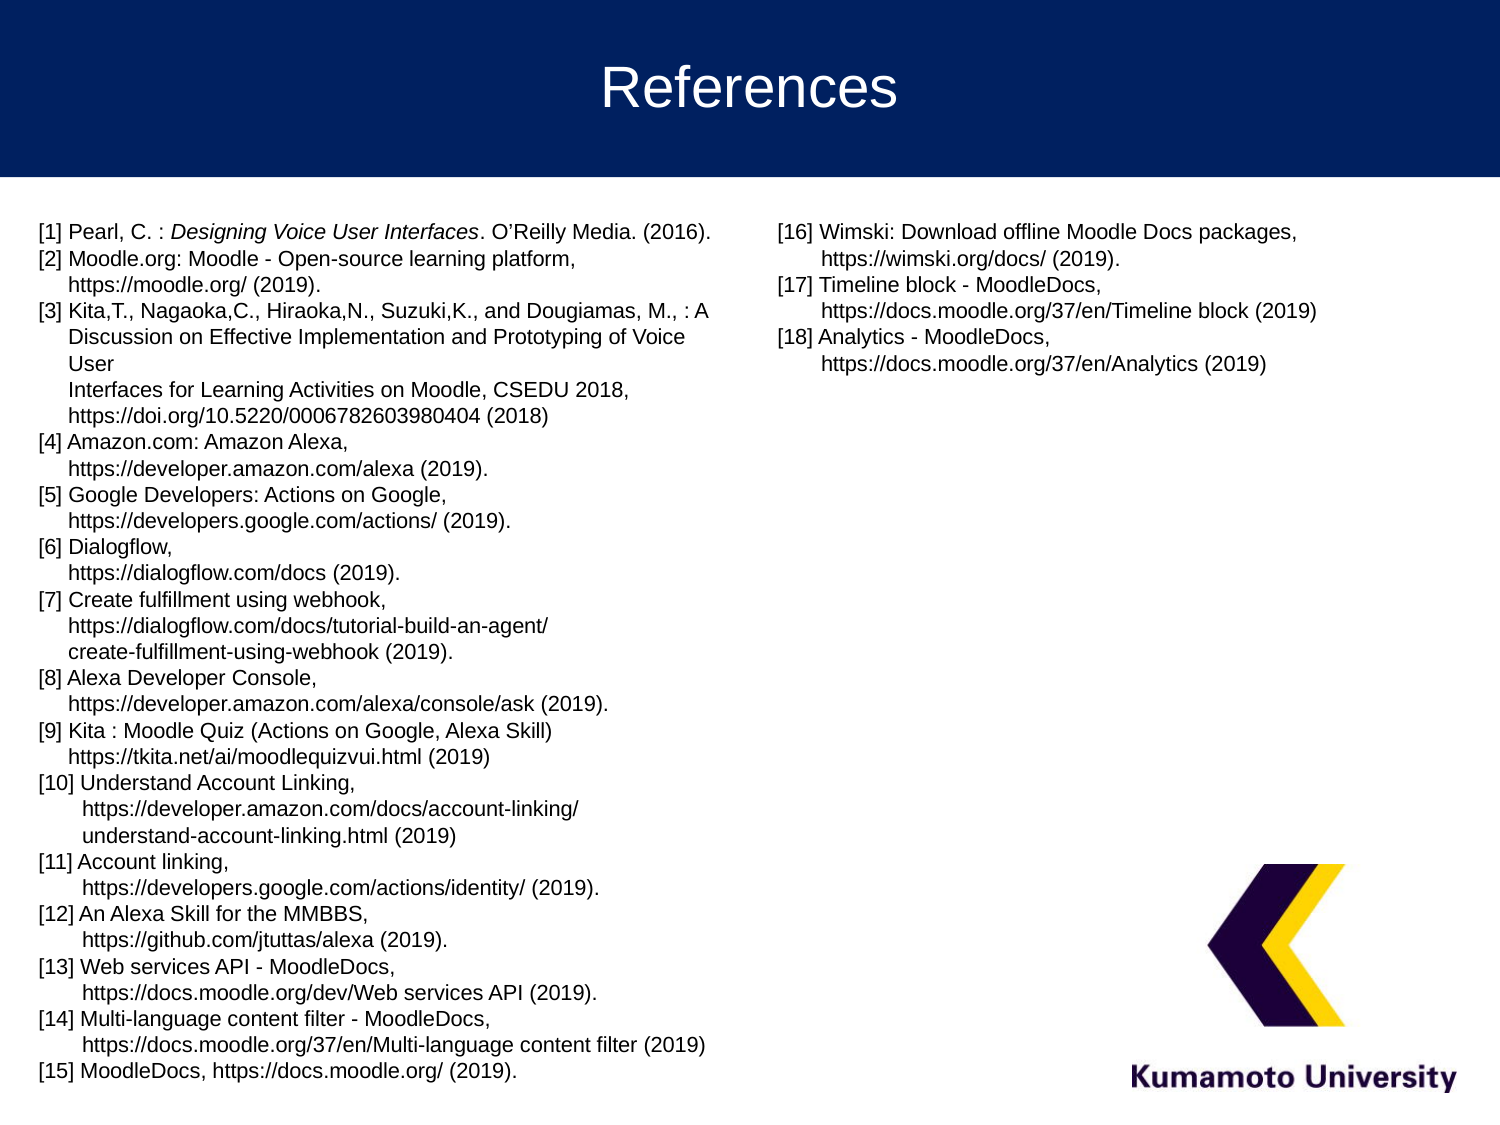

References
[1] Pearl, C. : Designing Voice User Interfaces. O’Reilly Media. (2016).
[2] Moodle.org: Moodle - Open-source learning platform,
https://moodle.org/ (2019).
[3] Kita,T., Nagaoka,C., Hiraoka,N., Suzuki,K., and Dougiamas, M., : A
Discussion on Effective Implementation and Prototyping of Voice User
Interfaces for Learning Activities on Moodle, CSEDU 2018,
https://doi.org/10.5220/0006782603980404 (2018)
[4] Amazon.com: Amazon Alexa,
https://developer.amazon.com/alexa (2019).
[5] Google Developers: Actions on Google,
https://developers.google.com/actions/ (2019).
[6] Dialogflow,
https://dialogflow.com/docs (2019).
[7] Create fulfillment using webhook,
https://dialogflow.com/docs/tutorial-build-an-agent/
create-fulfillment-using-webhook (2019).
[8] Alexa Developer Console,
https://developer.amazon.com/alexa/console/ask (2019).
[9] Kita : Moodle Quiz (Actions on Google, Alexa Skill)
https://tkita.net/ai/moodlequizvui.html (2019)
[10] Understand Account Linking,
https://developer.amazon.com/docs/account-linking/
understand-account-linking.html (2019)
[11] Account linking,
https://developers.google.com/actions/identity/ (2019).
[12] An Alexa Skill for the MMBBS,
https://github.com/jtuttas/alexa (2019).
[13] Web services API - MoodleDocs,
https://docs.moodle.org/dev/Web services API (2019).
[14] Multi-language content filter - MoodleDocs,
https://docs.moodle.org/37/en/Multi-language content filter (2019)
[15] MoodleDocs, https://docs.moodle.org/ (2019).
[16] Wimski: Download offline Moodle Docs packages,
https://wimski.org/docs/ (2019).
[17] Timeline block - MoodleDocs,
https://docs.moodle.org/37/en/Timeline block (2019)
[18] Analytics - MoodleDocs,
https://docs.moodle.org/37/en/Analytics (2019)